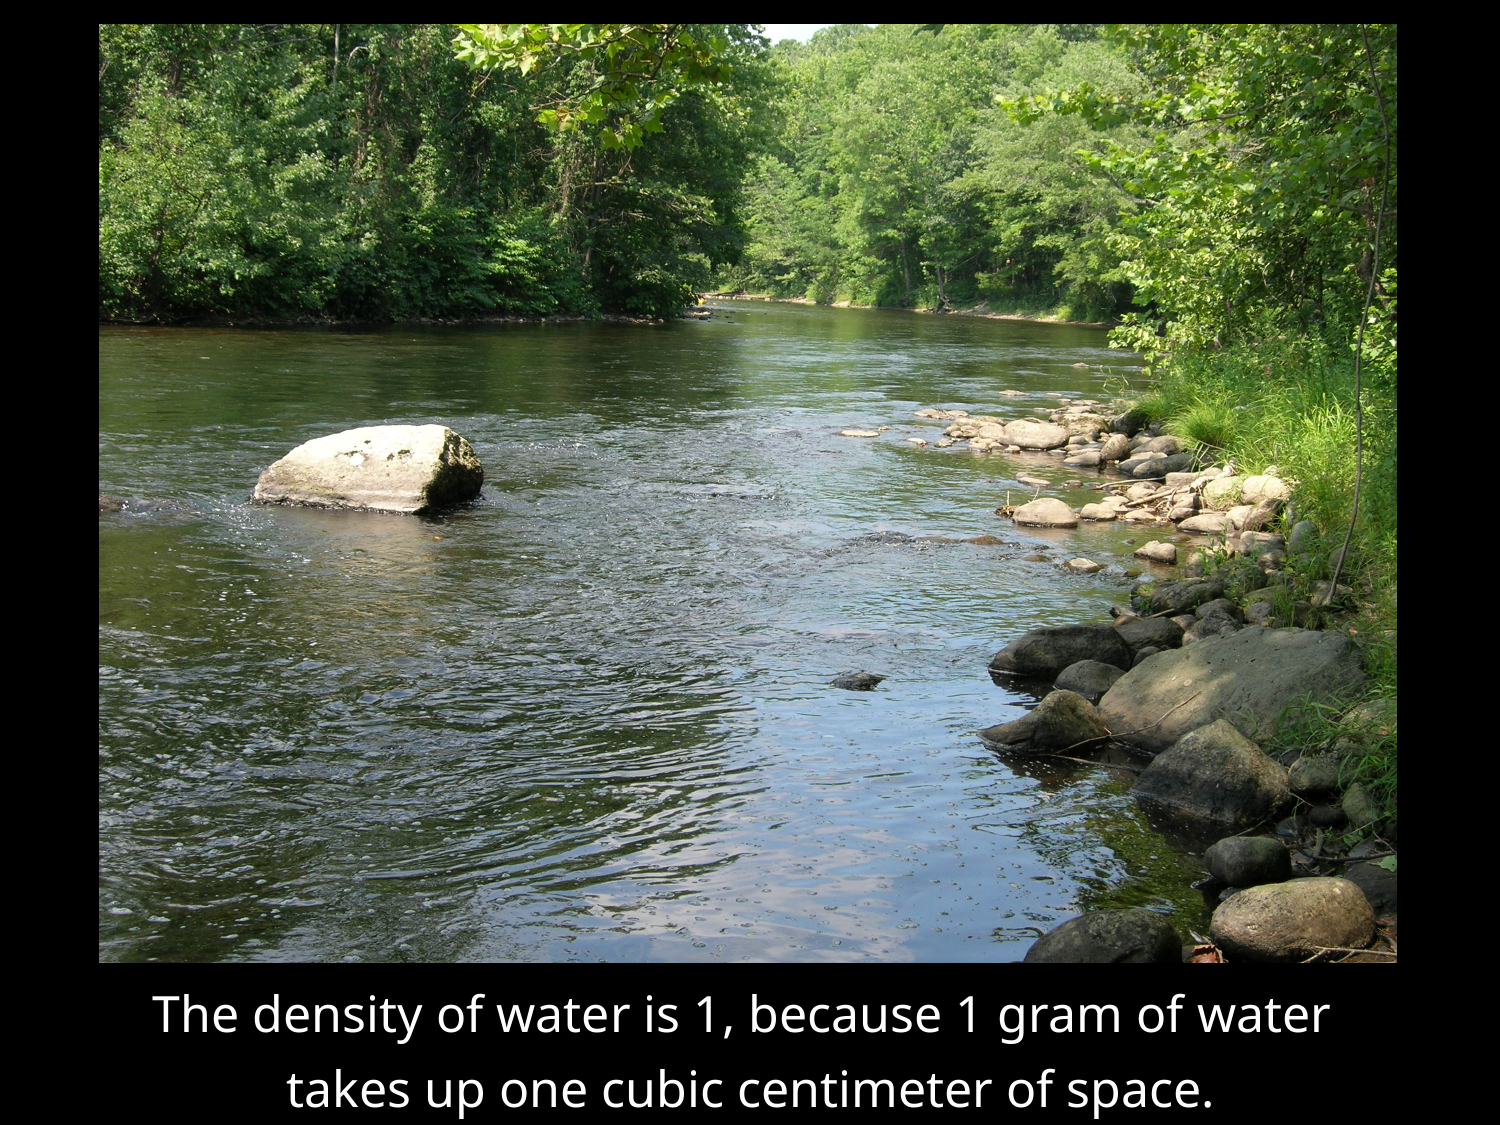

The density of water is 1, because 1 gram of water
takes up one cubic centimeter of space.